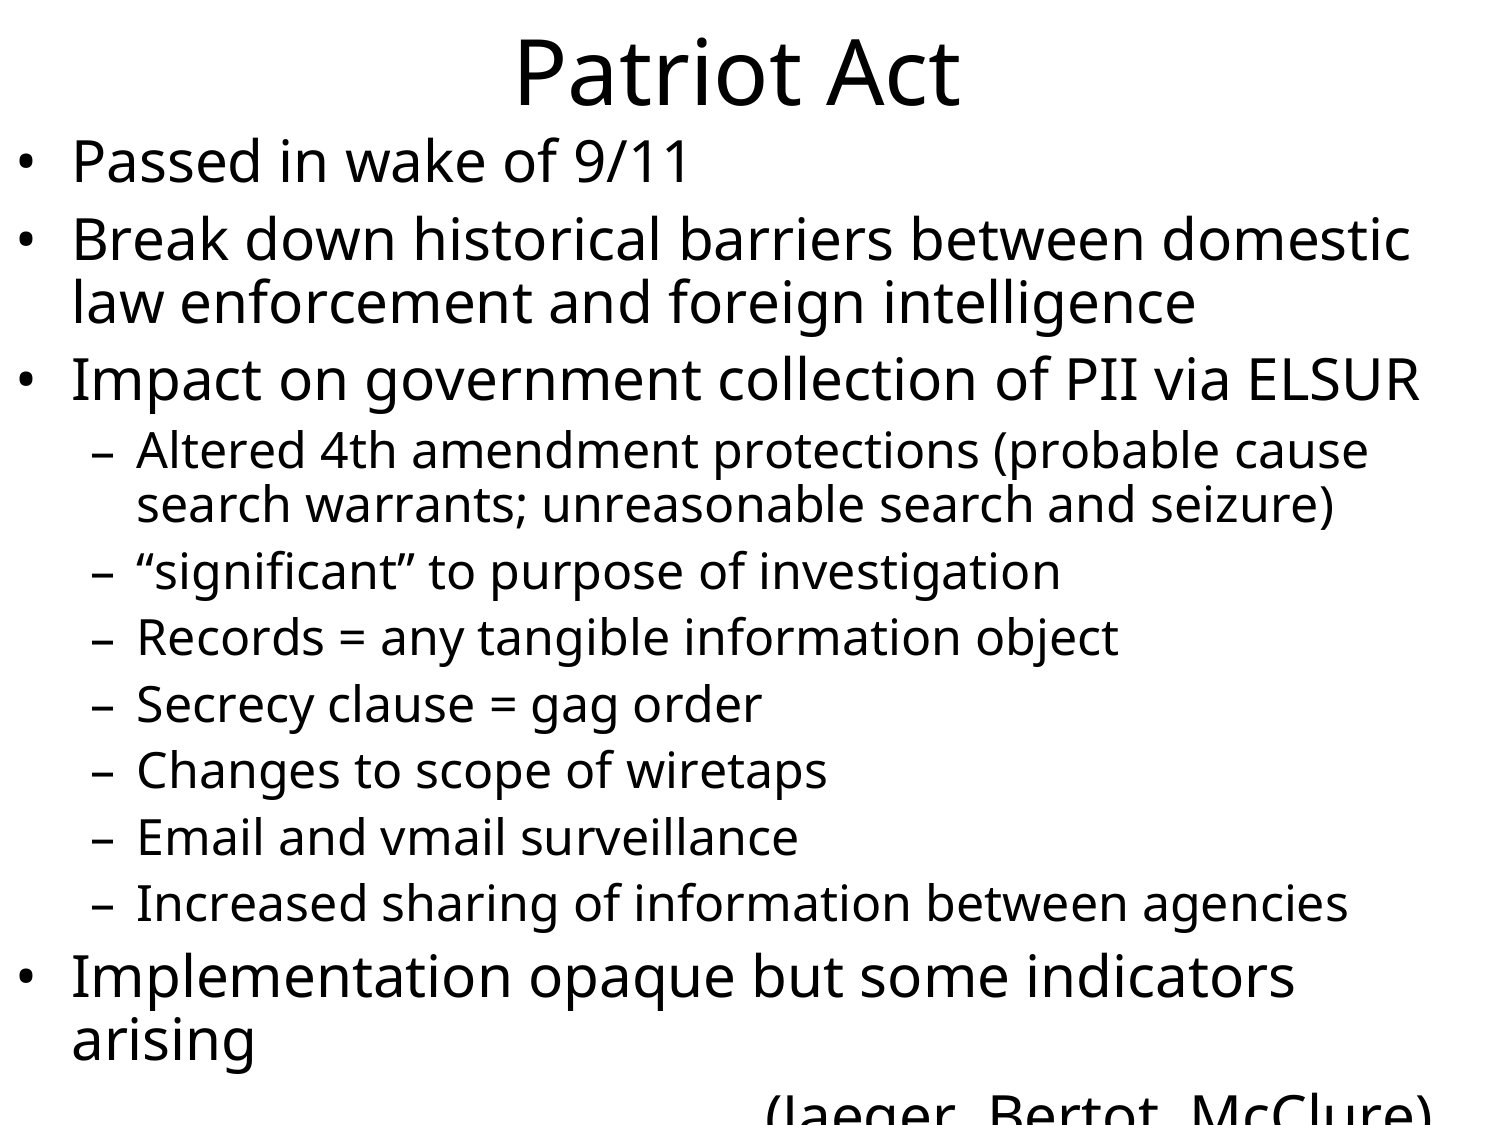

# Patriot Act
Passed in wake of 9/11
Break down historical barriers between domestic law enforcement and foreign intelligence
Impact on government collection of PII via ELSUR
Altered 4th amendment protections (probable cause search warrants; unreasonable search and seizure)
“significant” to purpose of investigation
Records = any tangible information object
Secrecy clause = gag order
Changes to scope of wiretaps
Email and vmail surveillance
Increased sharing of information between agencies
Implementation opaque but some indicators arising
						(Jaeger, Bertot, McClure)